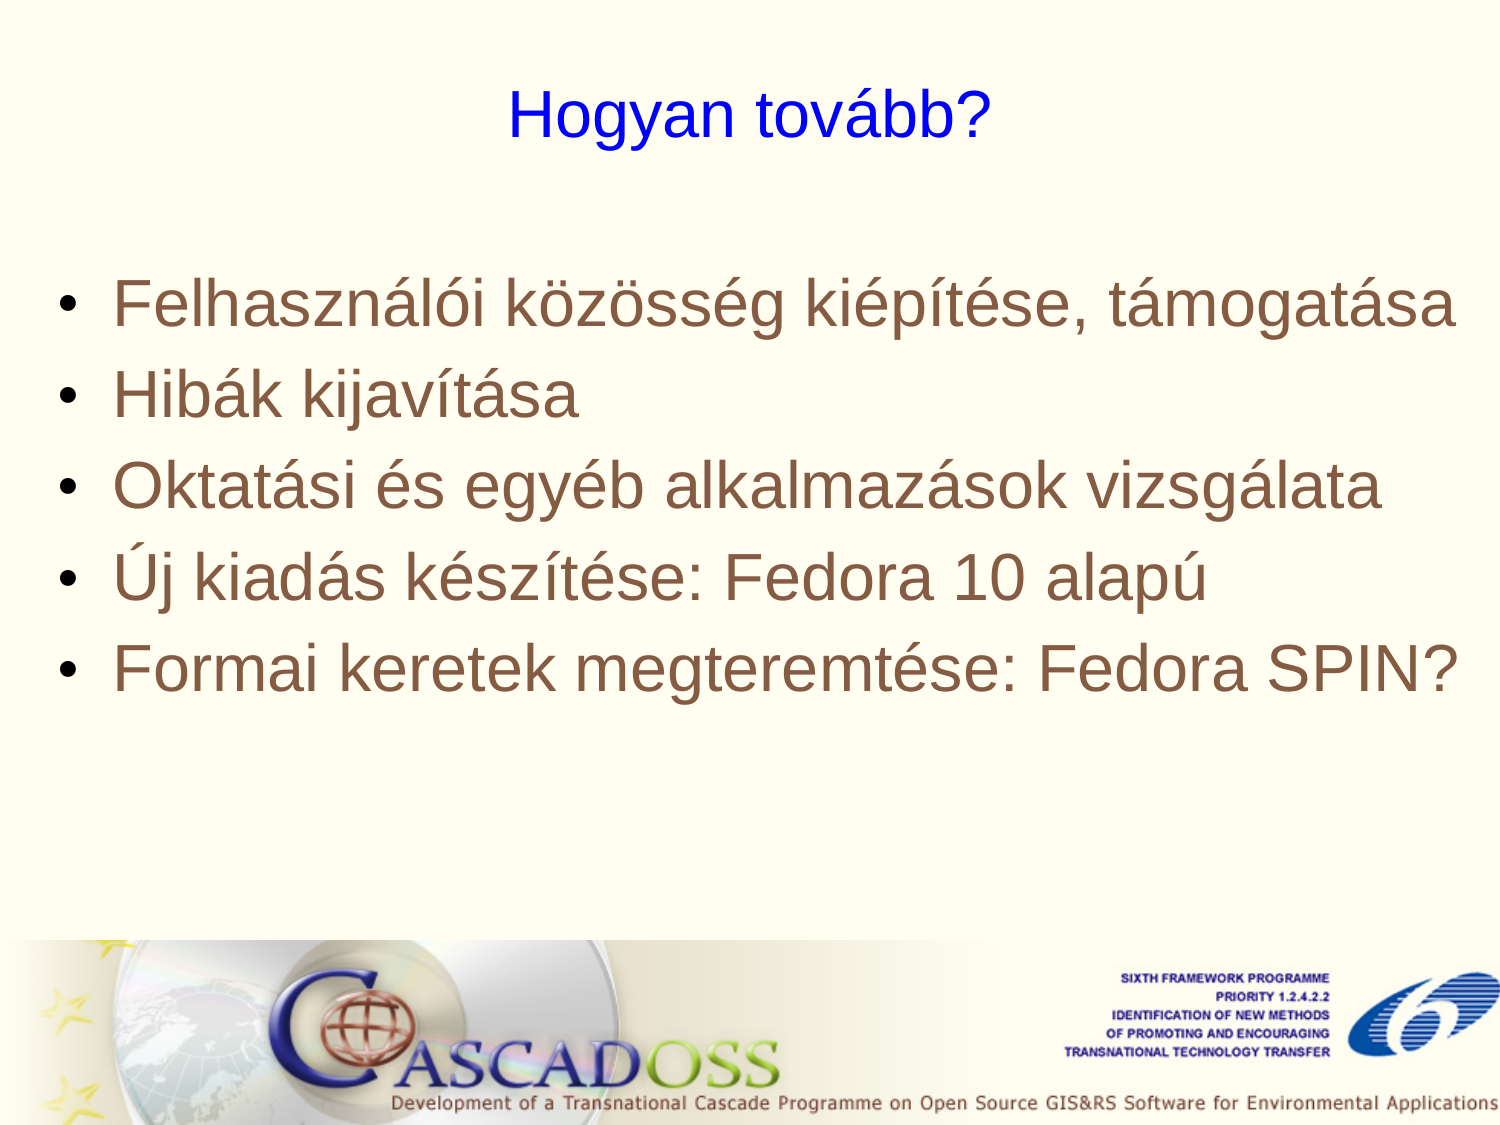

# Hogyan tovább?
Felhasználói közösség kiépítése, támogatása
Hibák kijavítása
Oktatási és egyéb alkalmazások vizsgálata
Új kiadás készítése: Fedora 10 alapú
Formai keretek megteremtése: Fedora SPIN?